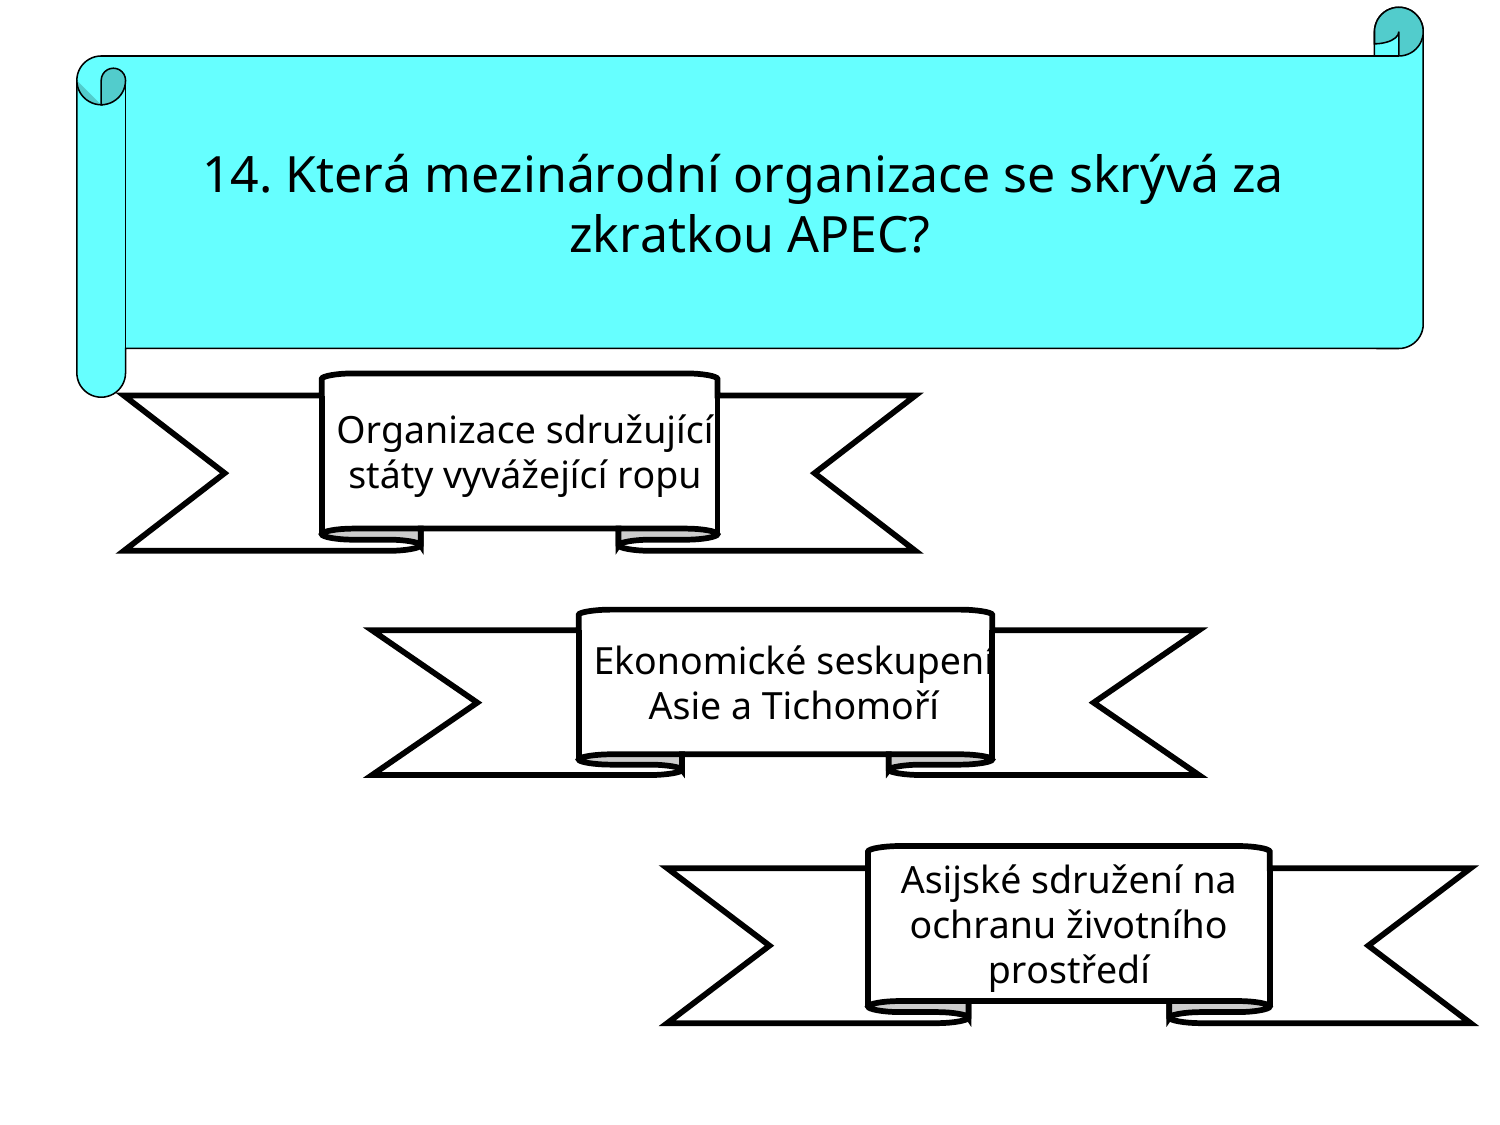

14. Která mezinárodní organizace se skrývá za
zkratkou APEC?
Organizace sdružující
státy vyvážející ropu
Ekonomické seskupení
Asie a Tichomoří
Asijské sdružení na
ochranu životního
prostředí